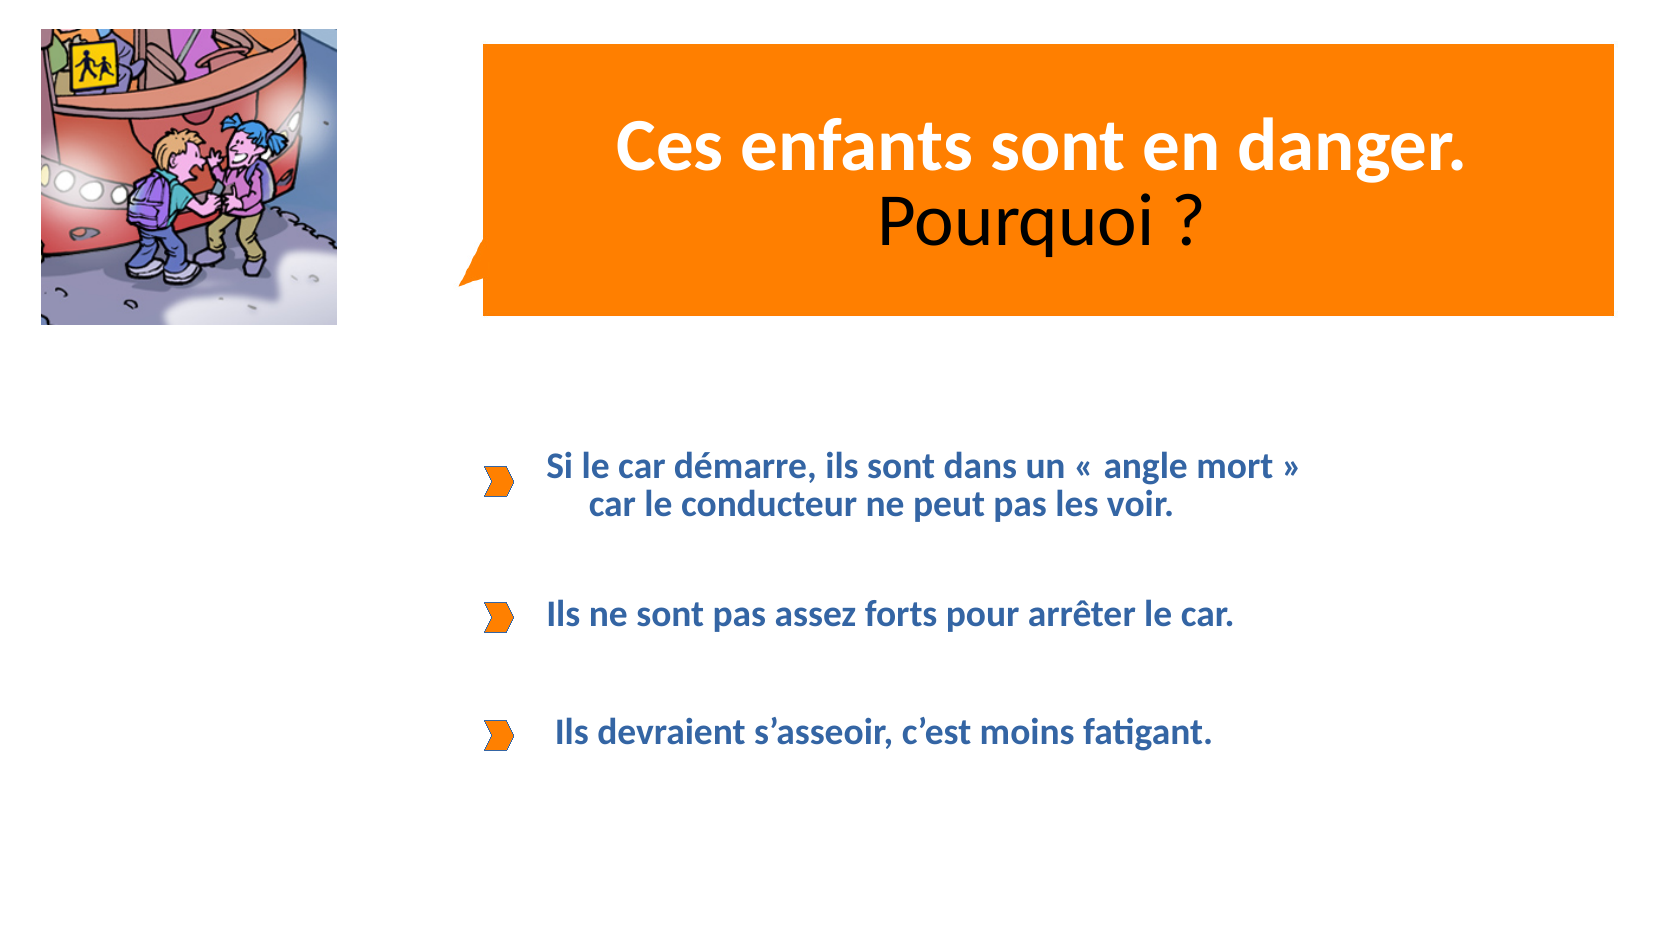

Ces enfants sont en danger.
Pourquoi ?
Si le car démarre, ils sont dans un « angle mort »
 car le conducteur ne peut pas les voir.
Ils ne sont pas assez forts pour arrêter le car.
 Ils devraient s’asseoir, c’est moins fatigant.